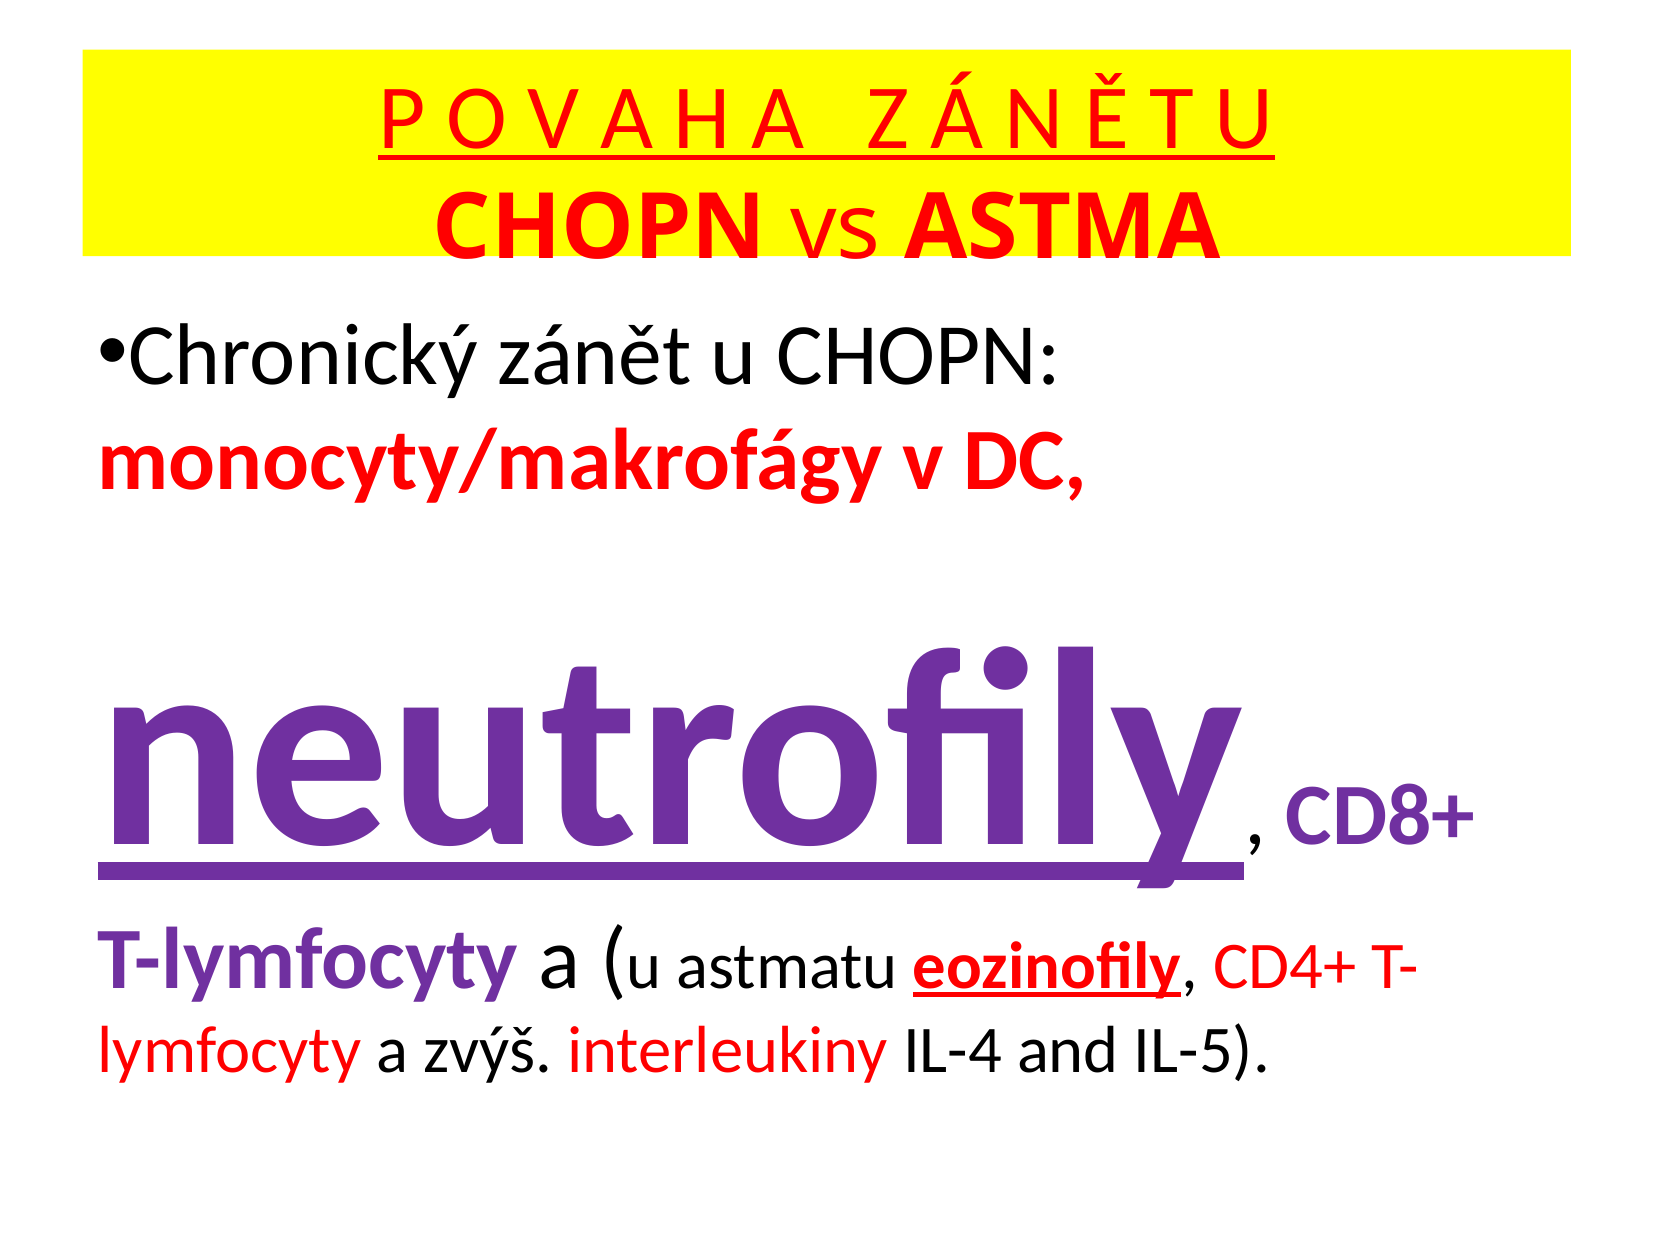

# P O V A H A Z Á N Ě T U CHOPN vs ASTMA
Chronický zánět u CHOPN: monocyty/makrofágy v DC,
neutrofily, CD8+ T-lymfocyty a (u astmatu eozinofily, CD4+ T-lymfocyty a zvýš. interleukiny IL-4 and IL-5).